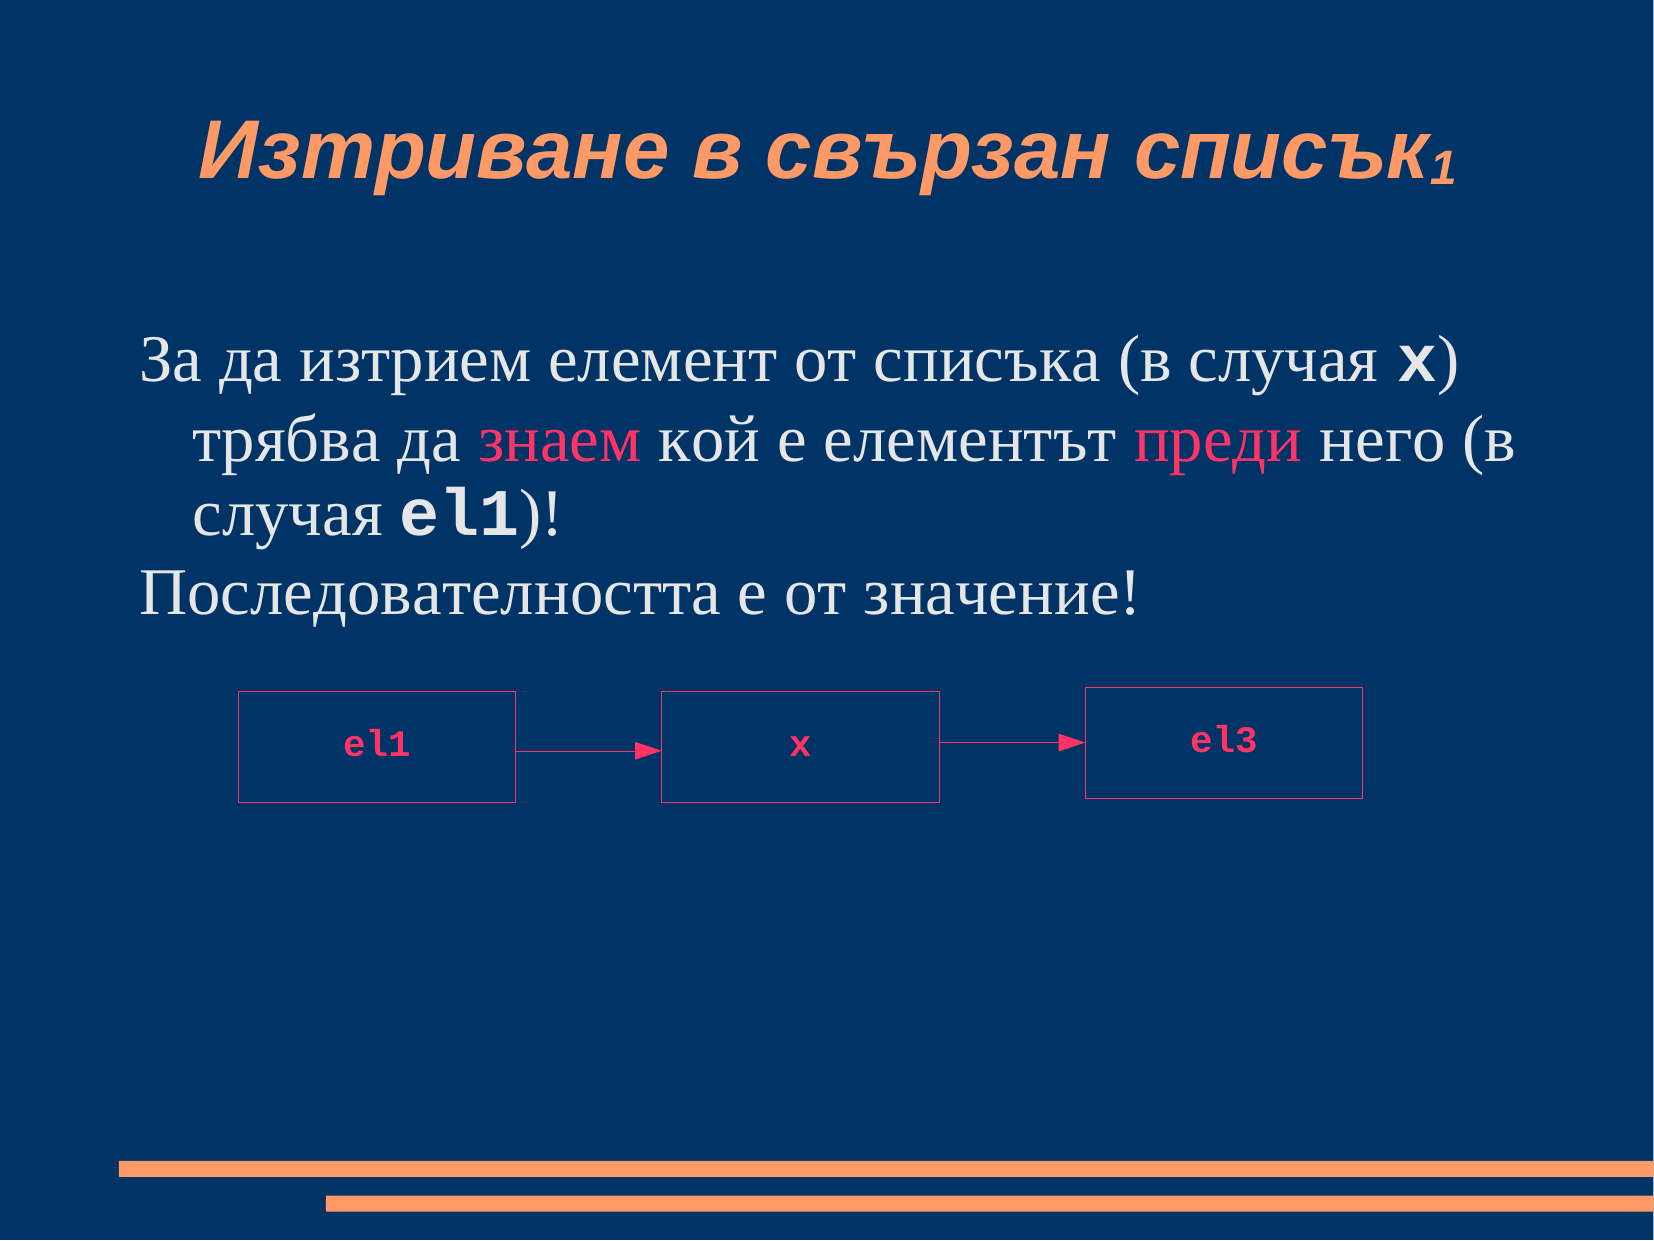

# Изтриване в свързан списък1
За да изтрием елемент от списъка (в случая x) трябва да знаем кой е елементът преди него (в случая el1)!
Последователността е от значение!
el3
el1
x